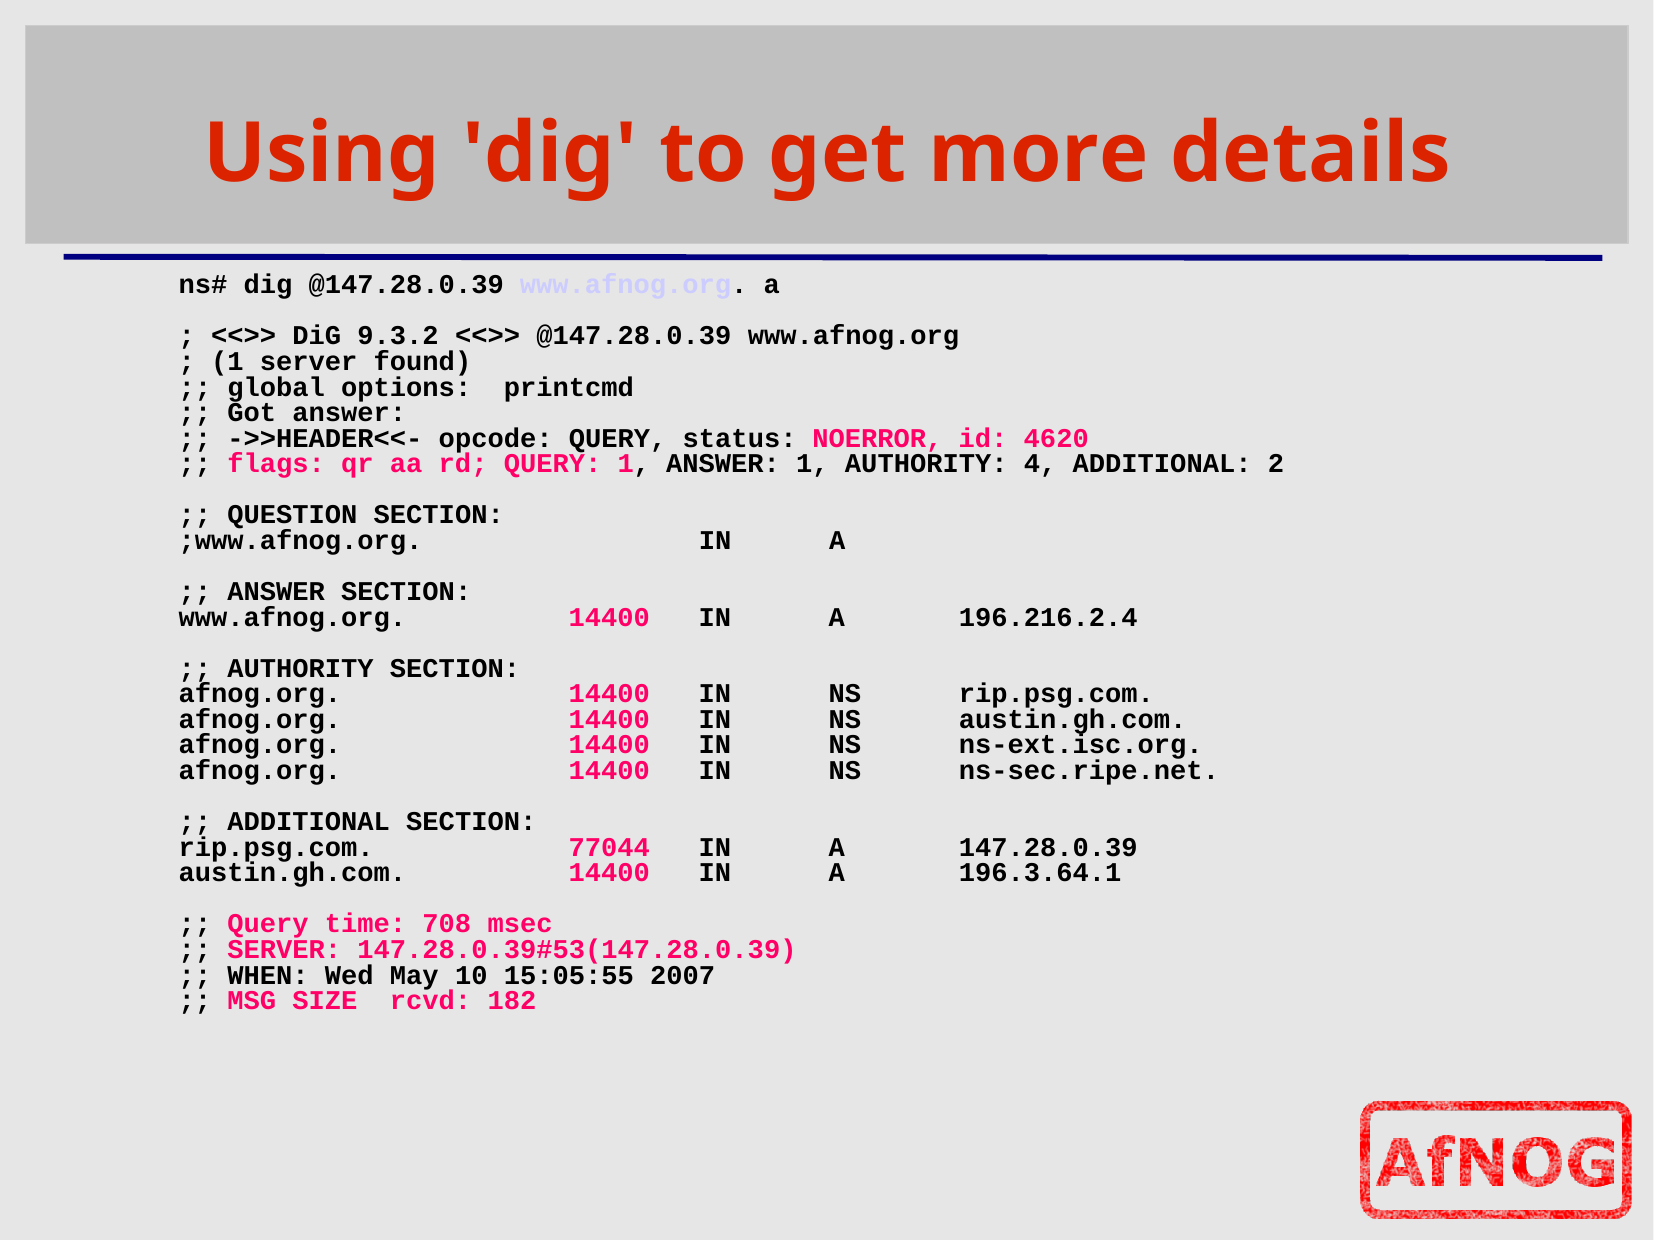

# Using 'dig' to get more details
ns# dig @147.28.0.39 www.afnog.org. a
; <<>> DiG 9.3.2 <<>> @147.28.0.39 www.afnog.org
; (1 server found)
;; global options: printcmd
;; Got answer:
;; ->>HEADER<<- opcode: QUERY, status: NOERROR, id: 4620
;; flags: qr aa rd; QUERY: 1, ANSWER: 1, AUTHORITY: 4, ADDITIONAL: 2
;; QUESTION SECTION:
;www.afnog.org. IN A
;; ANSWER SECTION:
www.afnog.org. 14400 IN A 196.216.2.4
;; AUTHORITY SECTION:
afnog.org. 14400 IN NS rip.psg.com.
afnog.org. 14400 IN NS austin.gh.com.
afnog.org. 14400 IN NS ns-ext.isc.org.
afnog.org. 14400 IN NS ns-sec.ripe.net.
;; ADDITIONAL SECTION:
rip.psg.com. 77044 IN A 147.28.0.39
austin.gh.com. 14400 IN A 196.3.64.1
;; Query time: 708 msec
;; SERVER: 147.28.0.39#53(147.28.0.39)
;; WHEN: Wed May 10 15:05:55 2007
;; MSG SIZE rcvd: 182